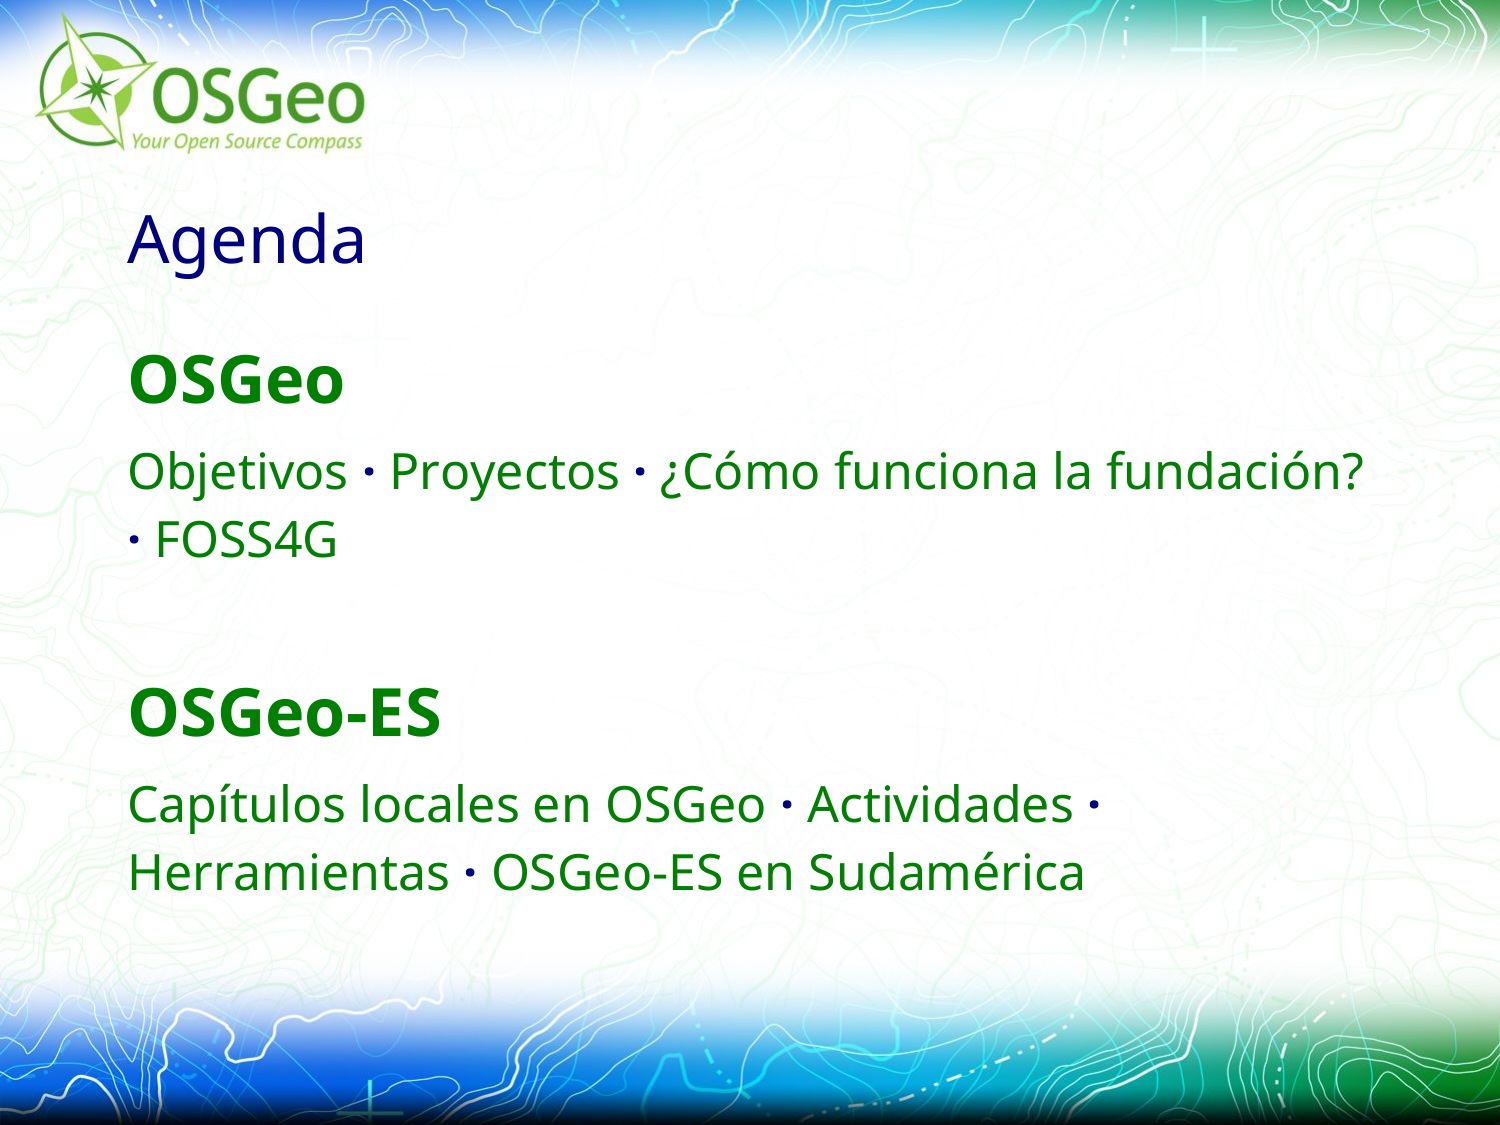

# Agenda
OSGeo
Objetivos · Proyectos · ¿Cómo funciona la fundación? · FOSS4G
OSGeo-ES
Capítulos locales en OSGeo · Actividades · Herramientas · OSGeo-ES en Sudamérica